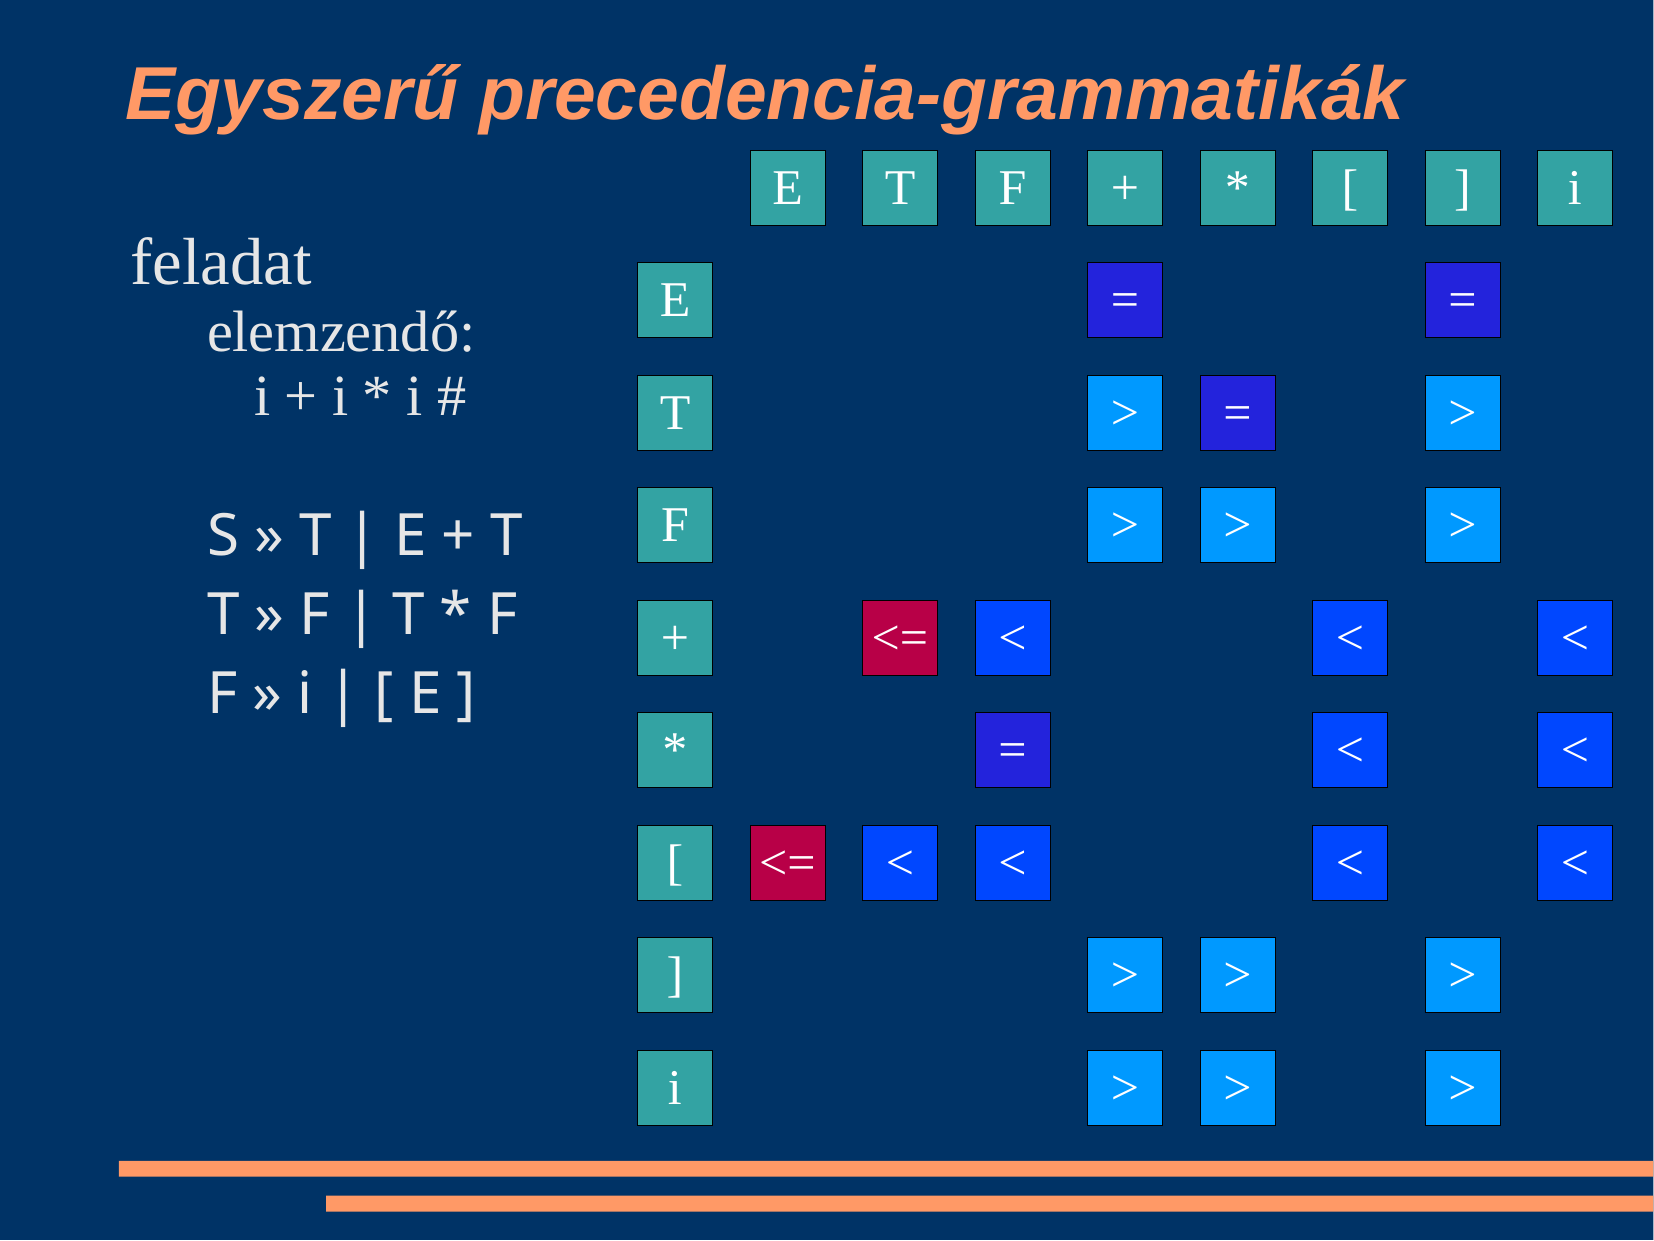

# Egyszerű precedencia-grammatikák
E
T
F
+
*
[
]
i
E
=
=
T
>
=
>
F
>
>
>
+
<=
<
<
<
*
=
<
<
[
<=
<
<
<
<
]
>
>
>
i
>
>
>
feladat
elemzendő:
i + i * i #
S » T | E + T
T » F | T * F
F » i | [ E ]